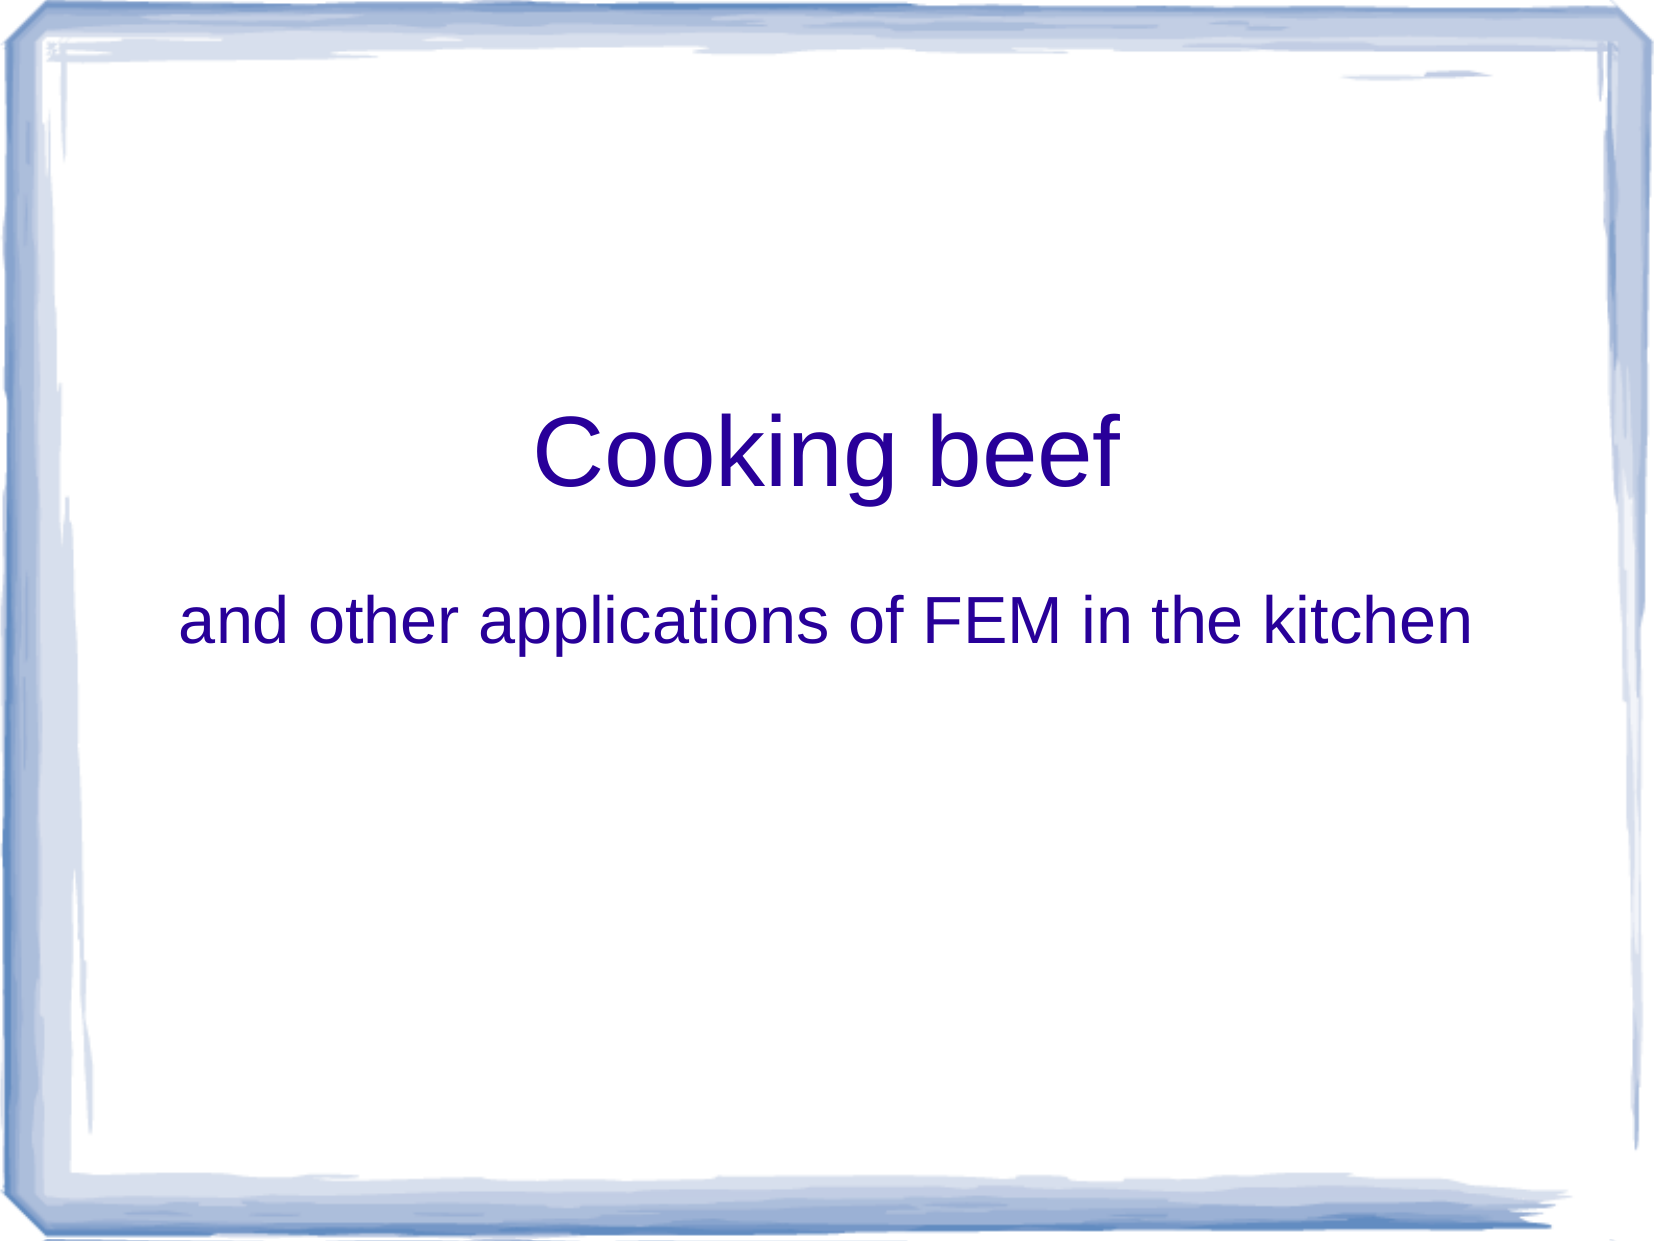

# Cooking beef
and other applications of FEM in the kitchen